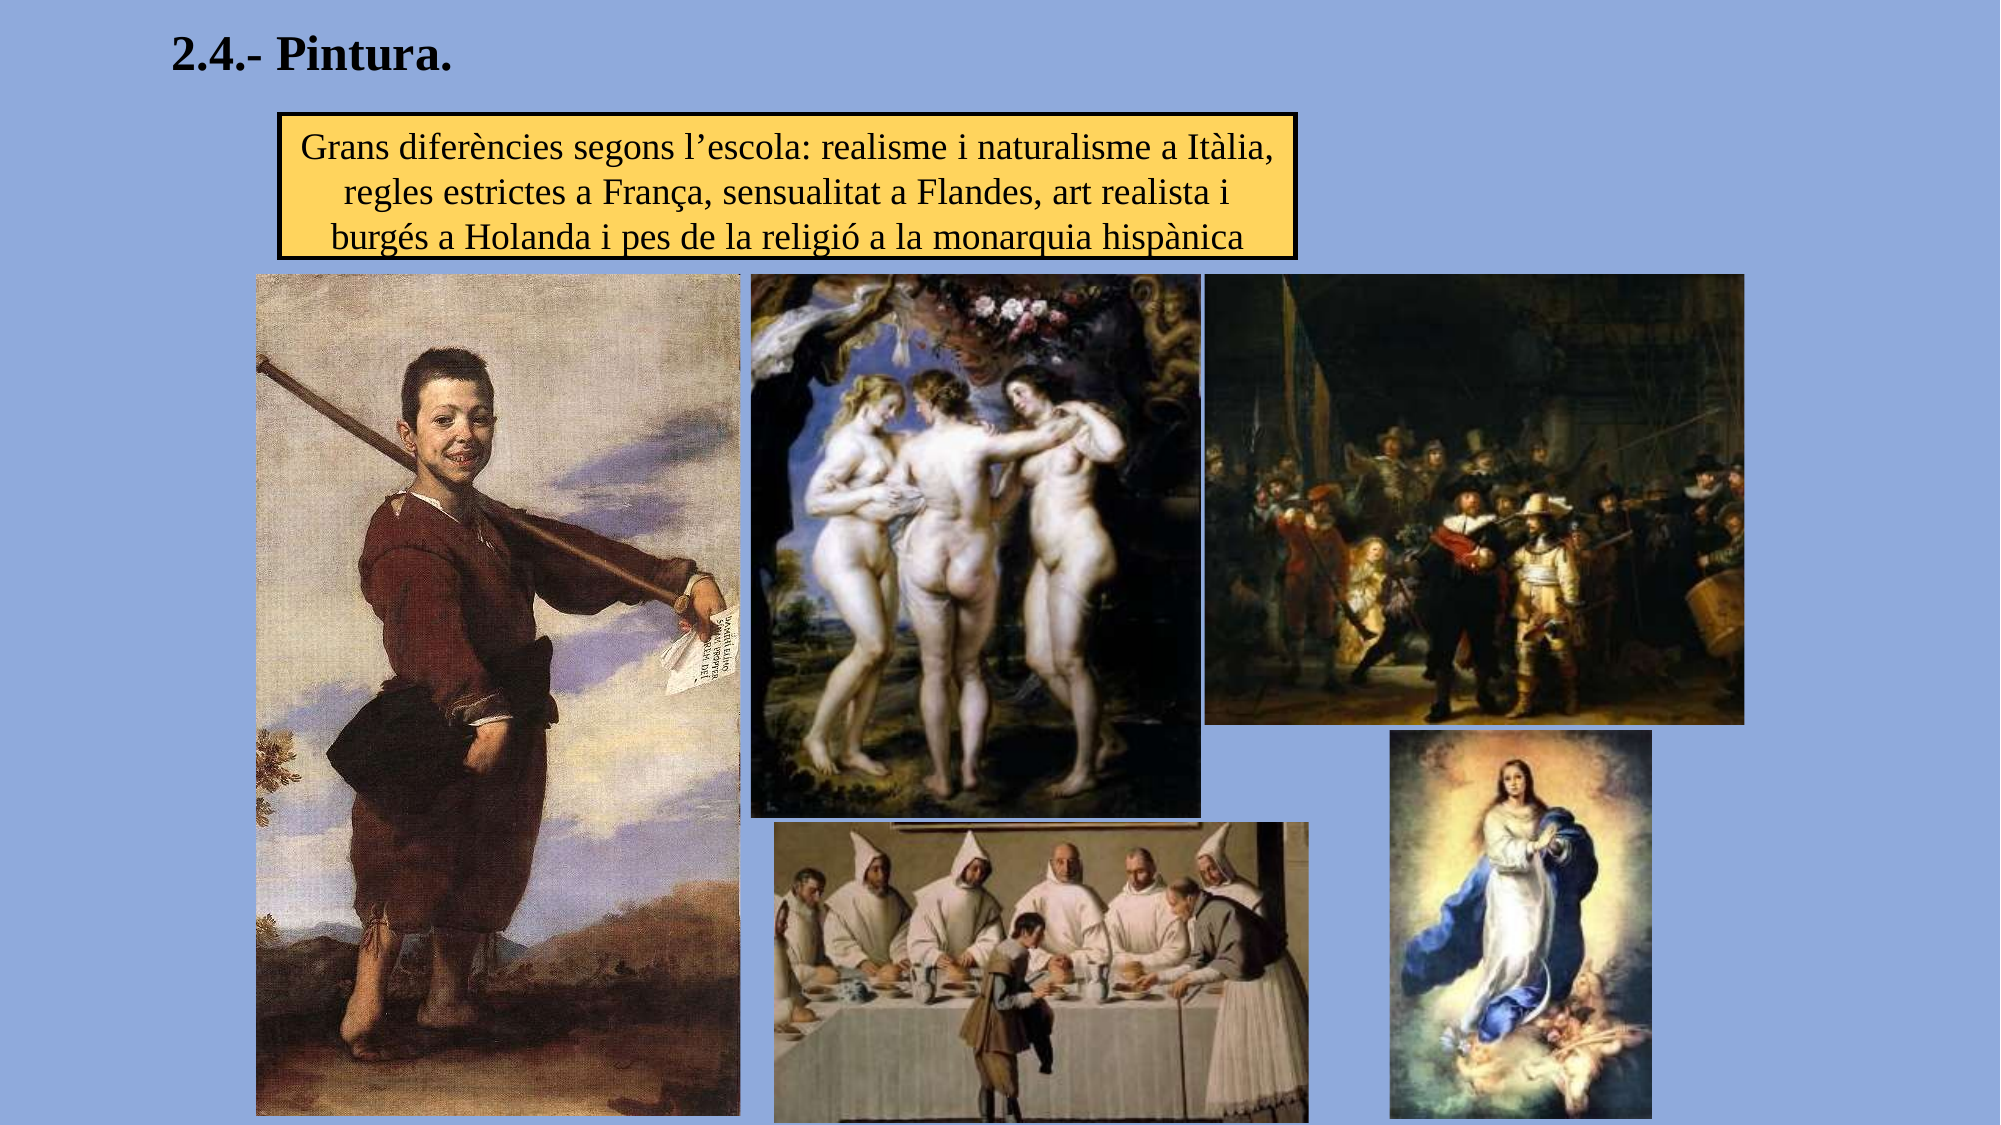

# 2.4.- Pintura.
Grans diferències segons l’escola: realisme i naturalisme a Itàlia, regles estrictes a França, sensualitat a Flandes, art realista i burgés a Holanda i pes de la religió a la monarquia hispànica